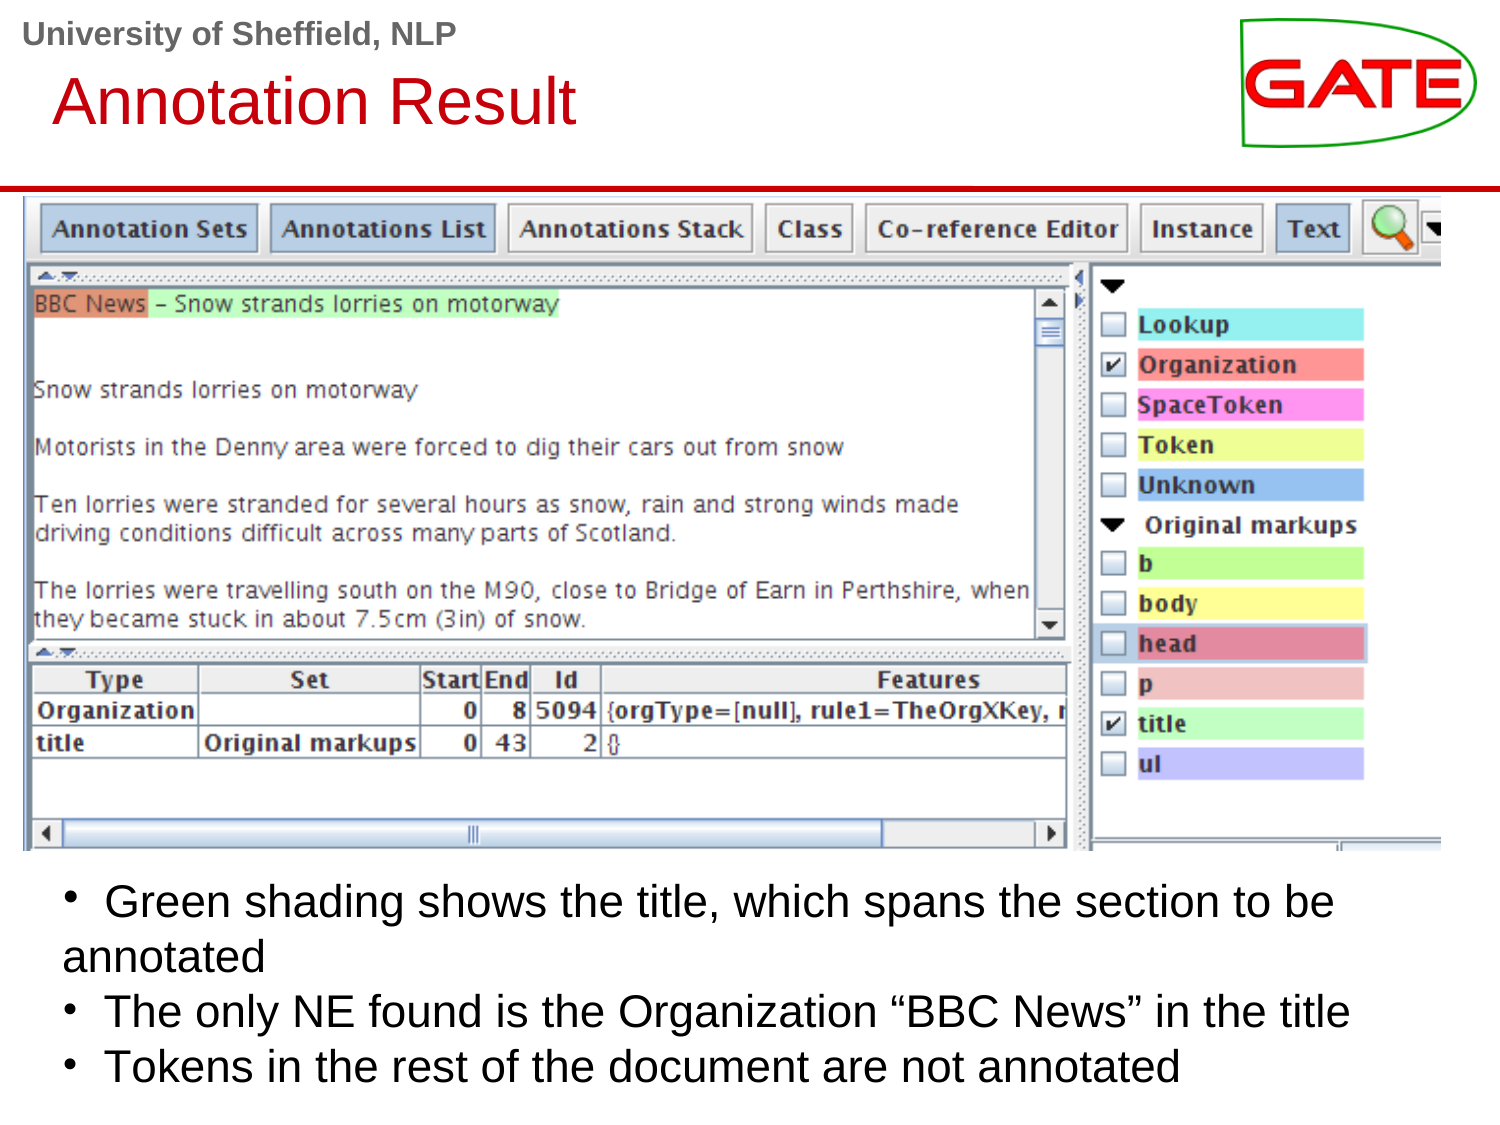

# Annotation Result
 Green shading shows the title, which spans the section to be annotated
 The only NE found is the Organization “BBC News” in the title
 Tokens in the rest of the document are not annotated